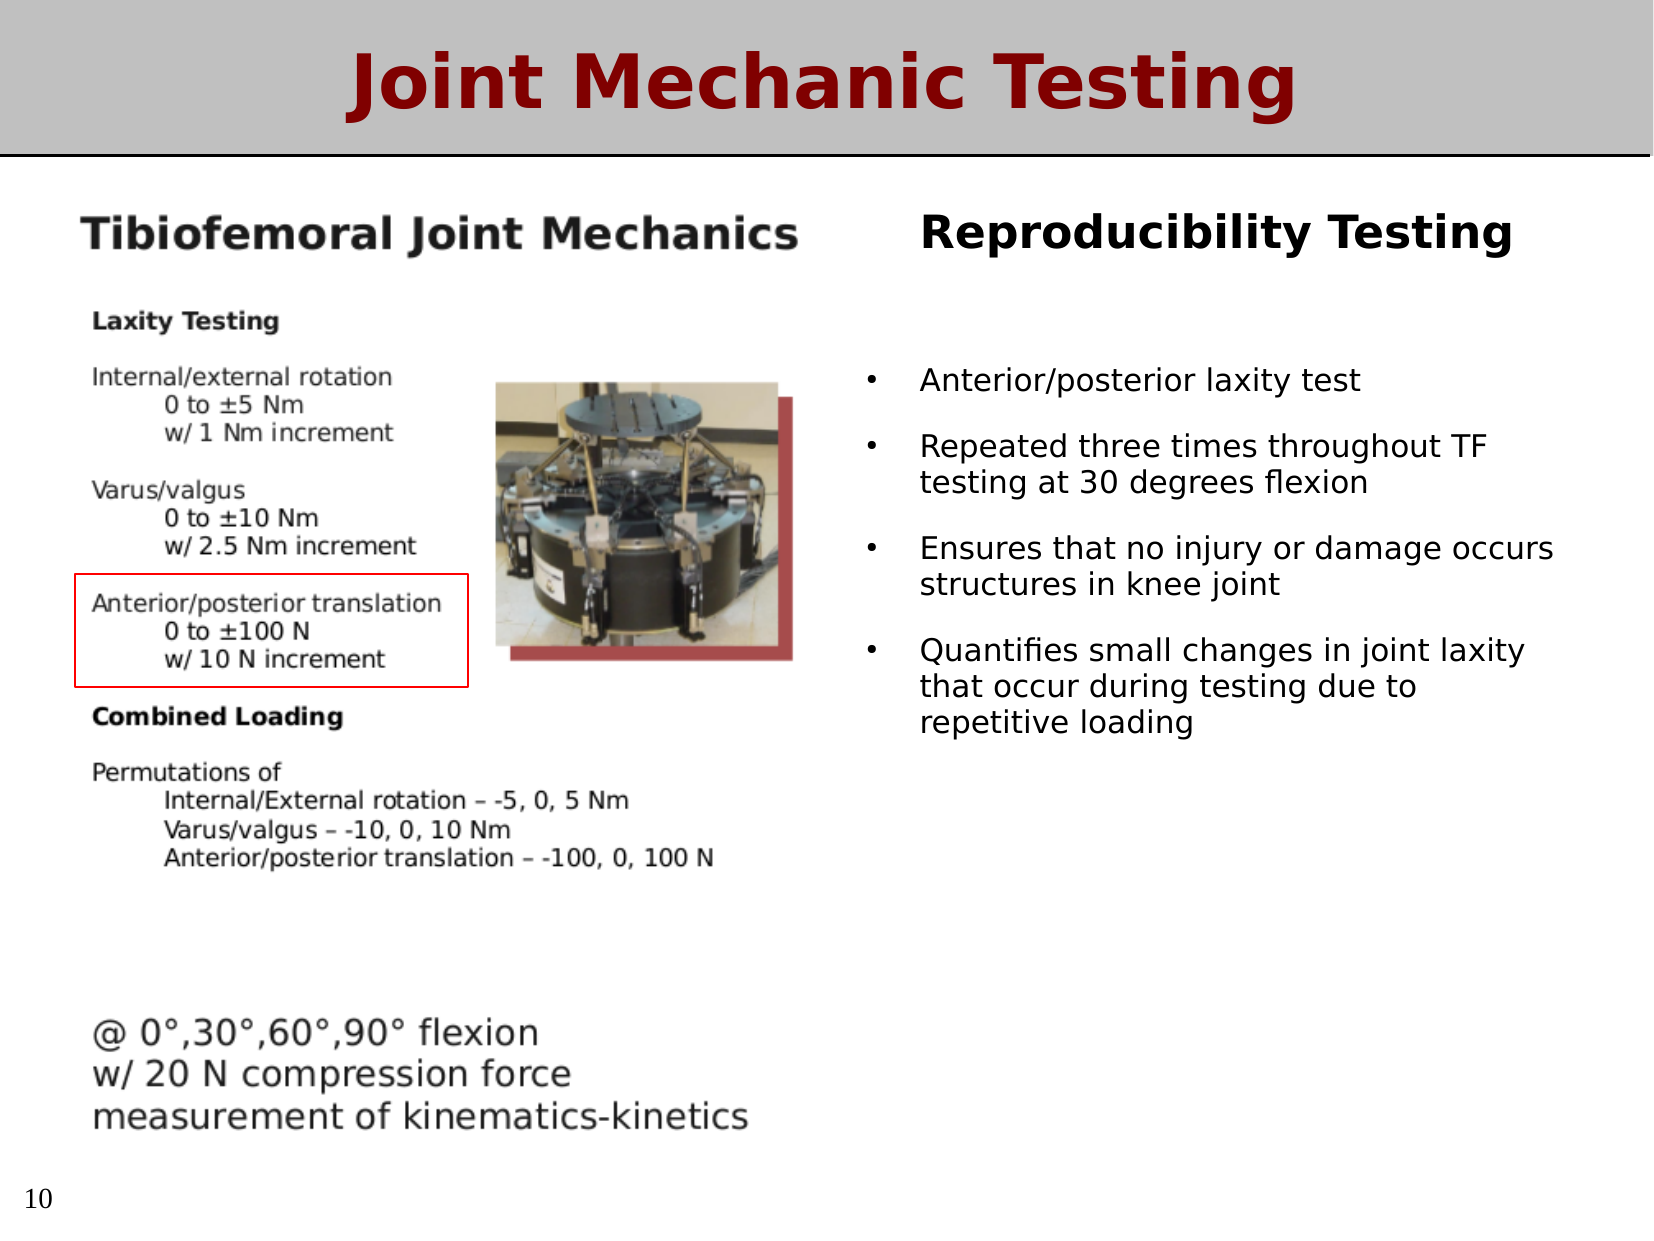

Joint Mechanic Testing
# Reproducibility Testing
Anterior/posterior laxity test
Repeated three times throughout TF testing at 30 degrees flexion
Ensures that no injury or damage occurs structures in knee joint
Quantifies small changes in joint laxity that occur during testing due to repetitive loading